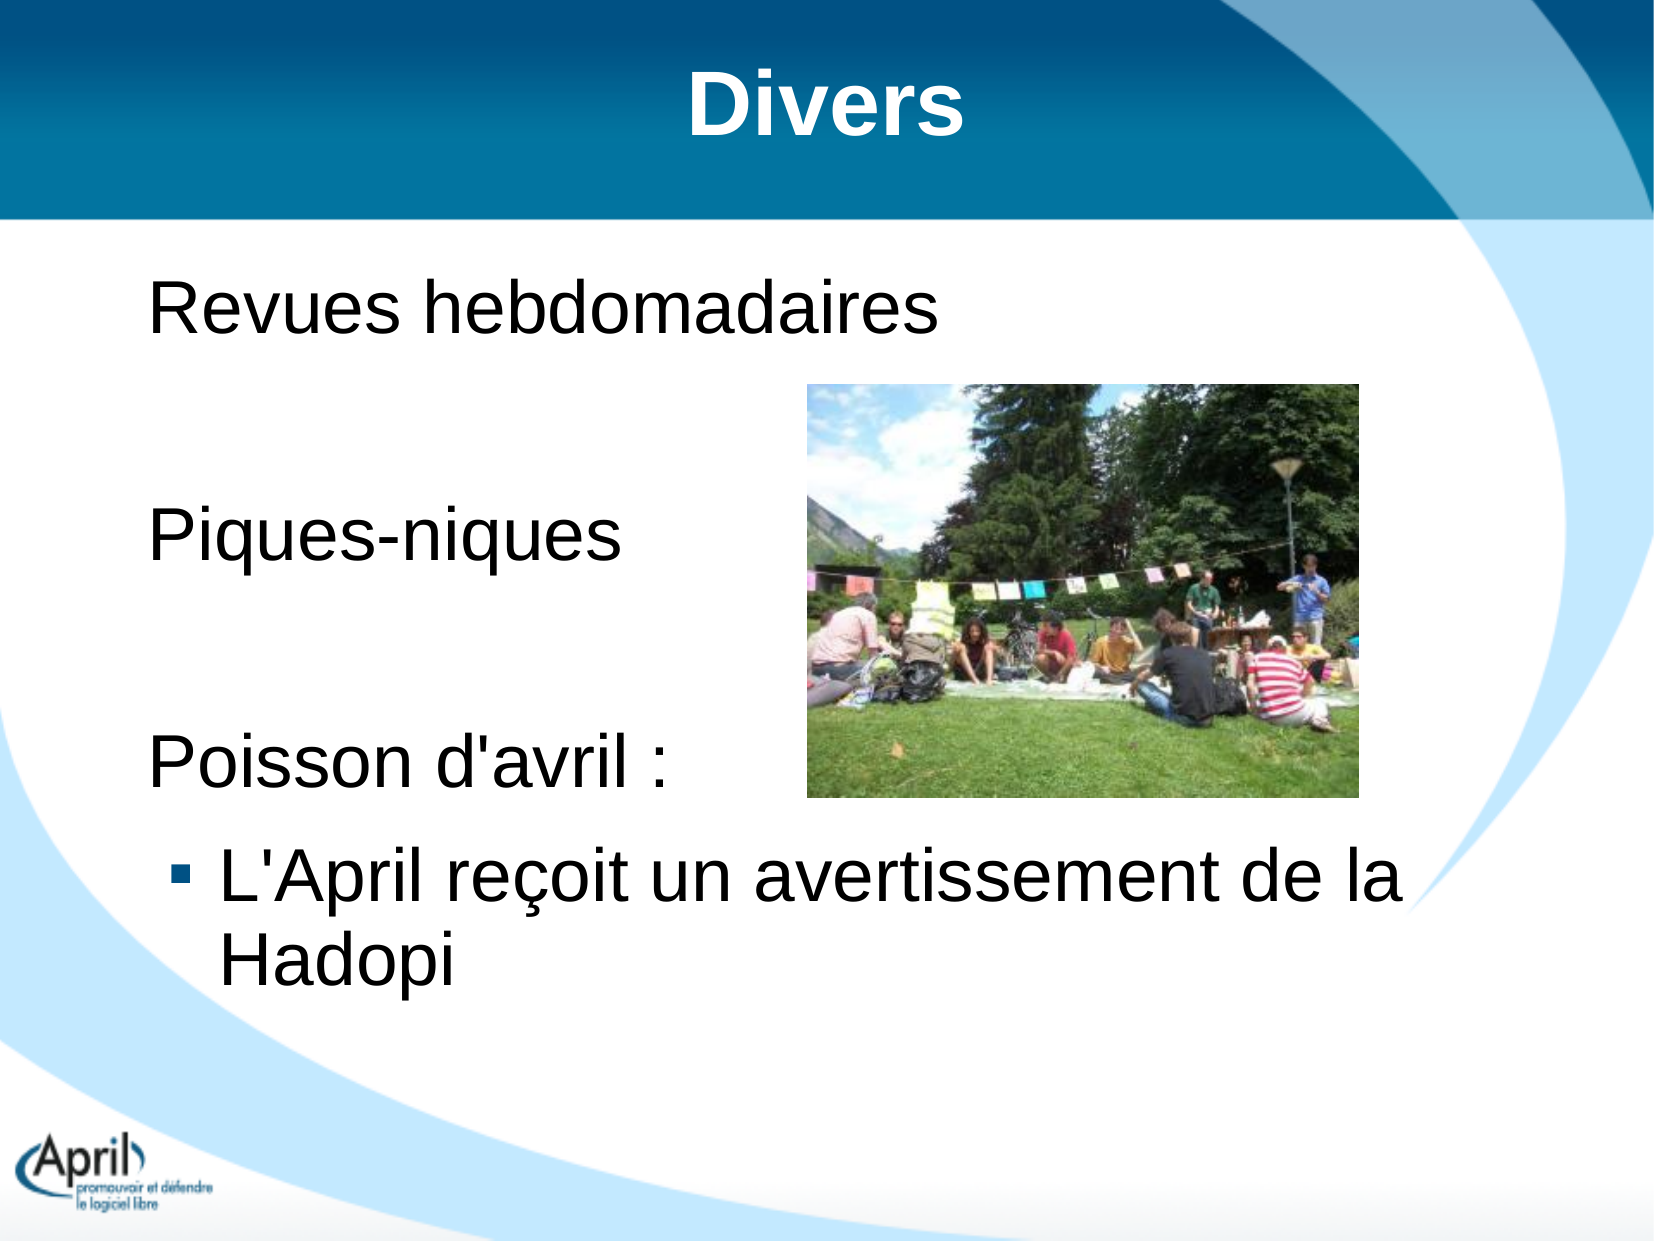

# Divers
Revues hebdomadaires
Piques-niques
Poisson d'avril :
L'April reçoit un avertissement de la Hadopi